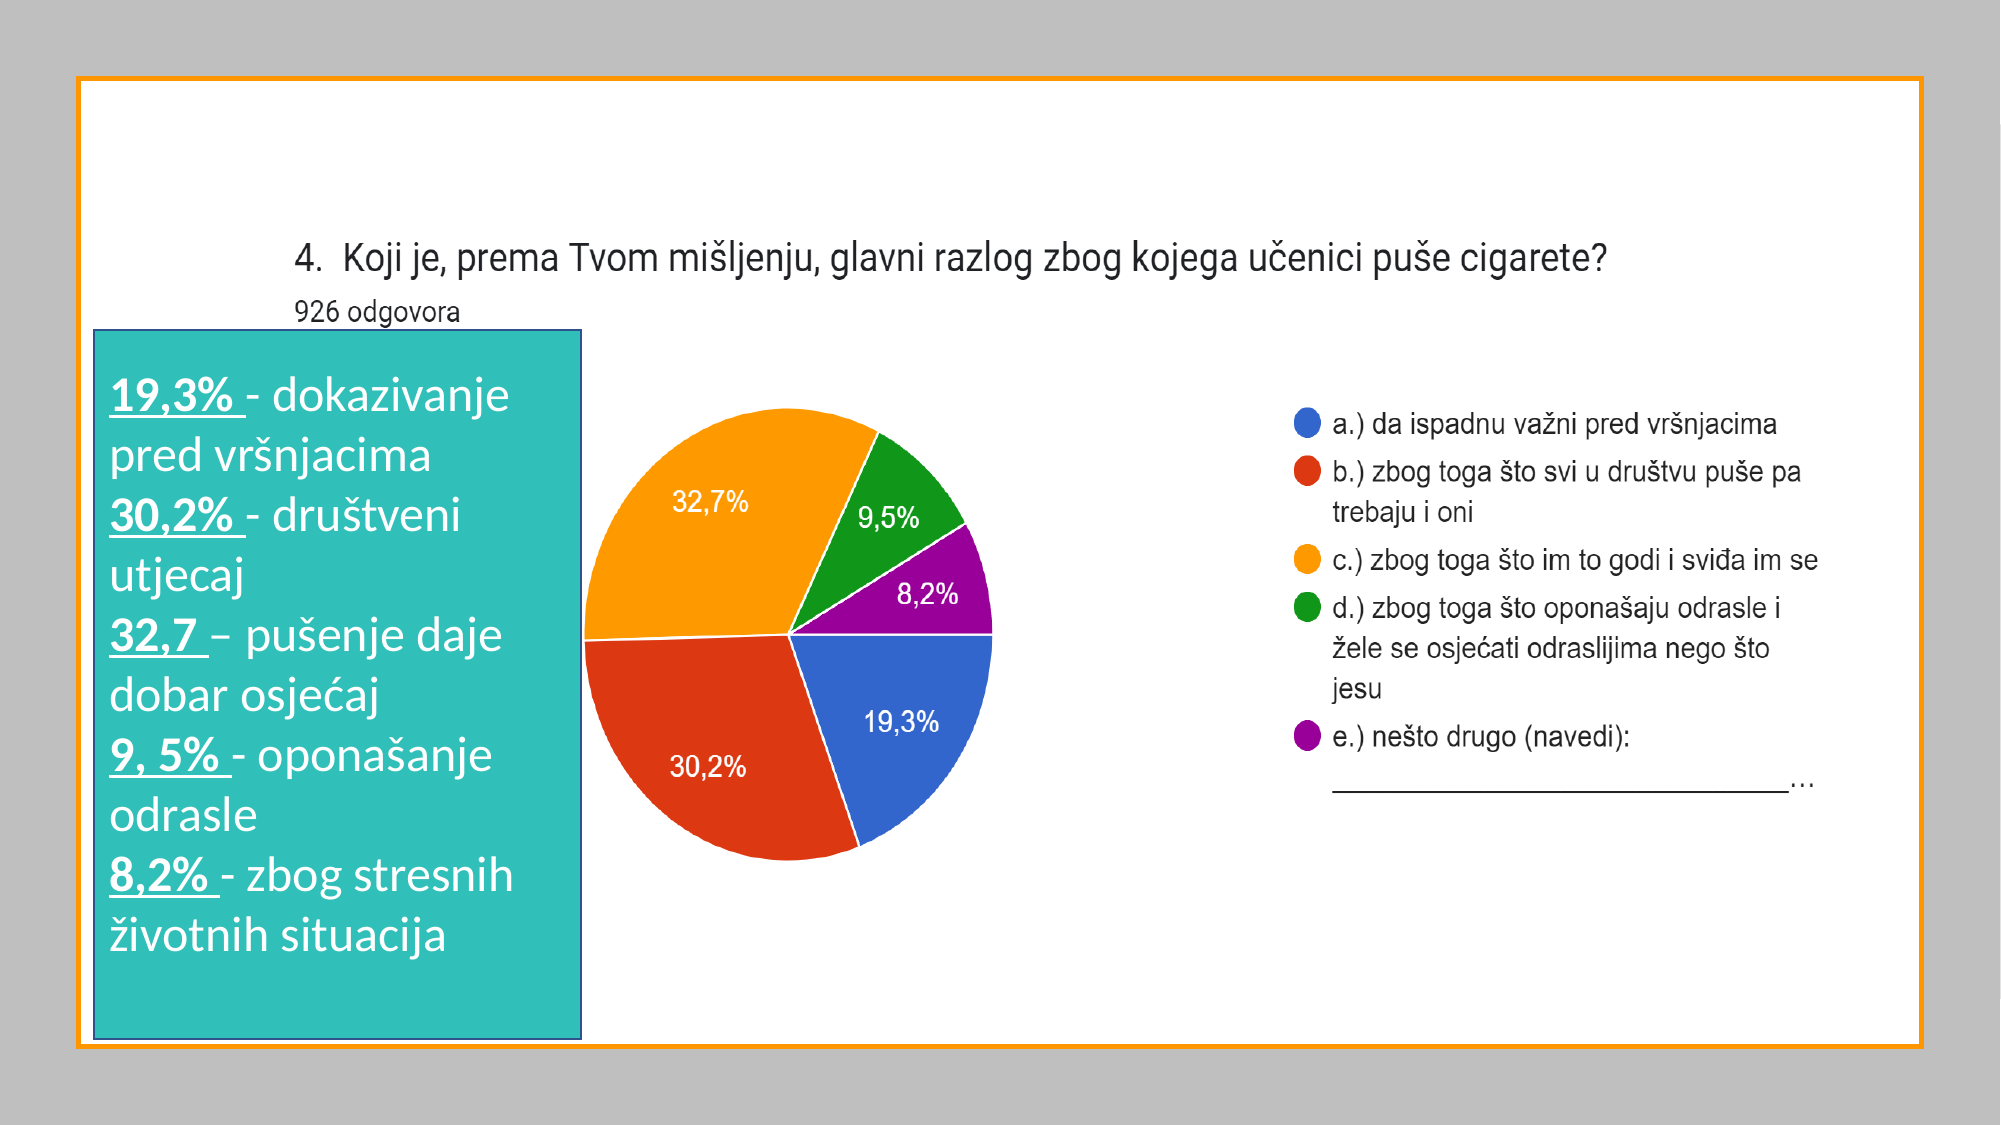

#
19,3% - dokazivanje pred vršnjacima
30,2% - društveni utjecaj
32,7 – pušenje daje dobar osjećaj
9, 5% - oponašanje odrasle
8,2% - zbog stresnih životnih situacija